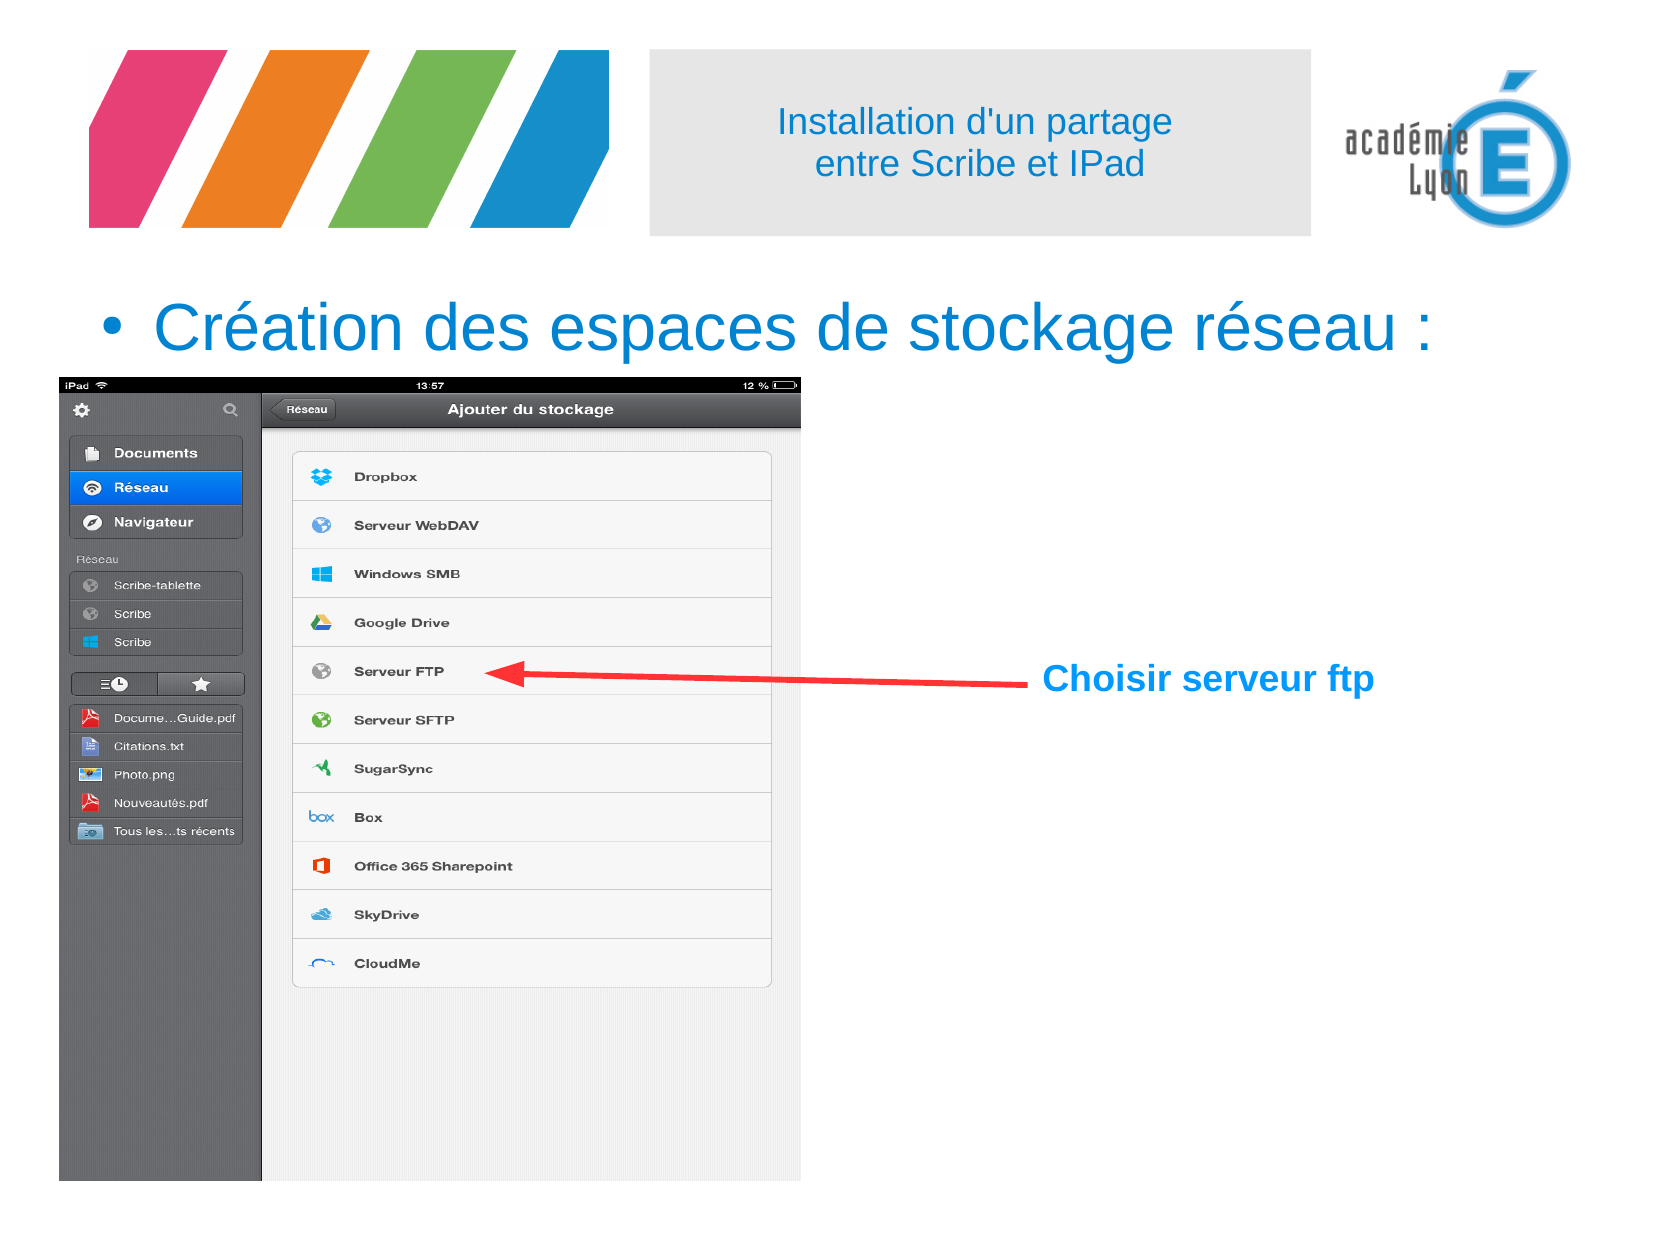

# Installation d'un partage entre Scribe et IPad
Création des espaces de stockage réseau :
Choisir serveur ftp